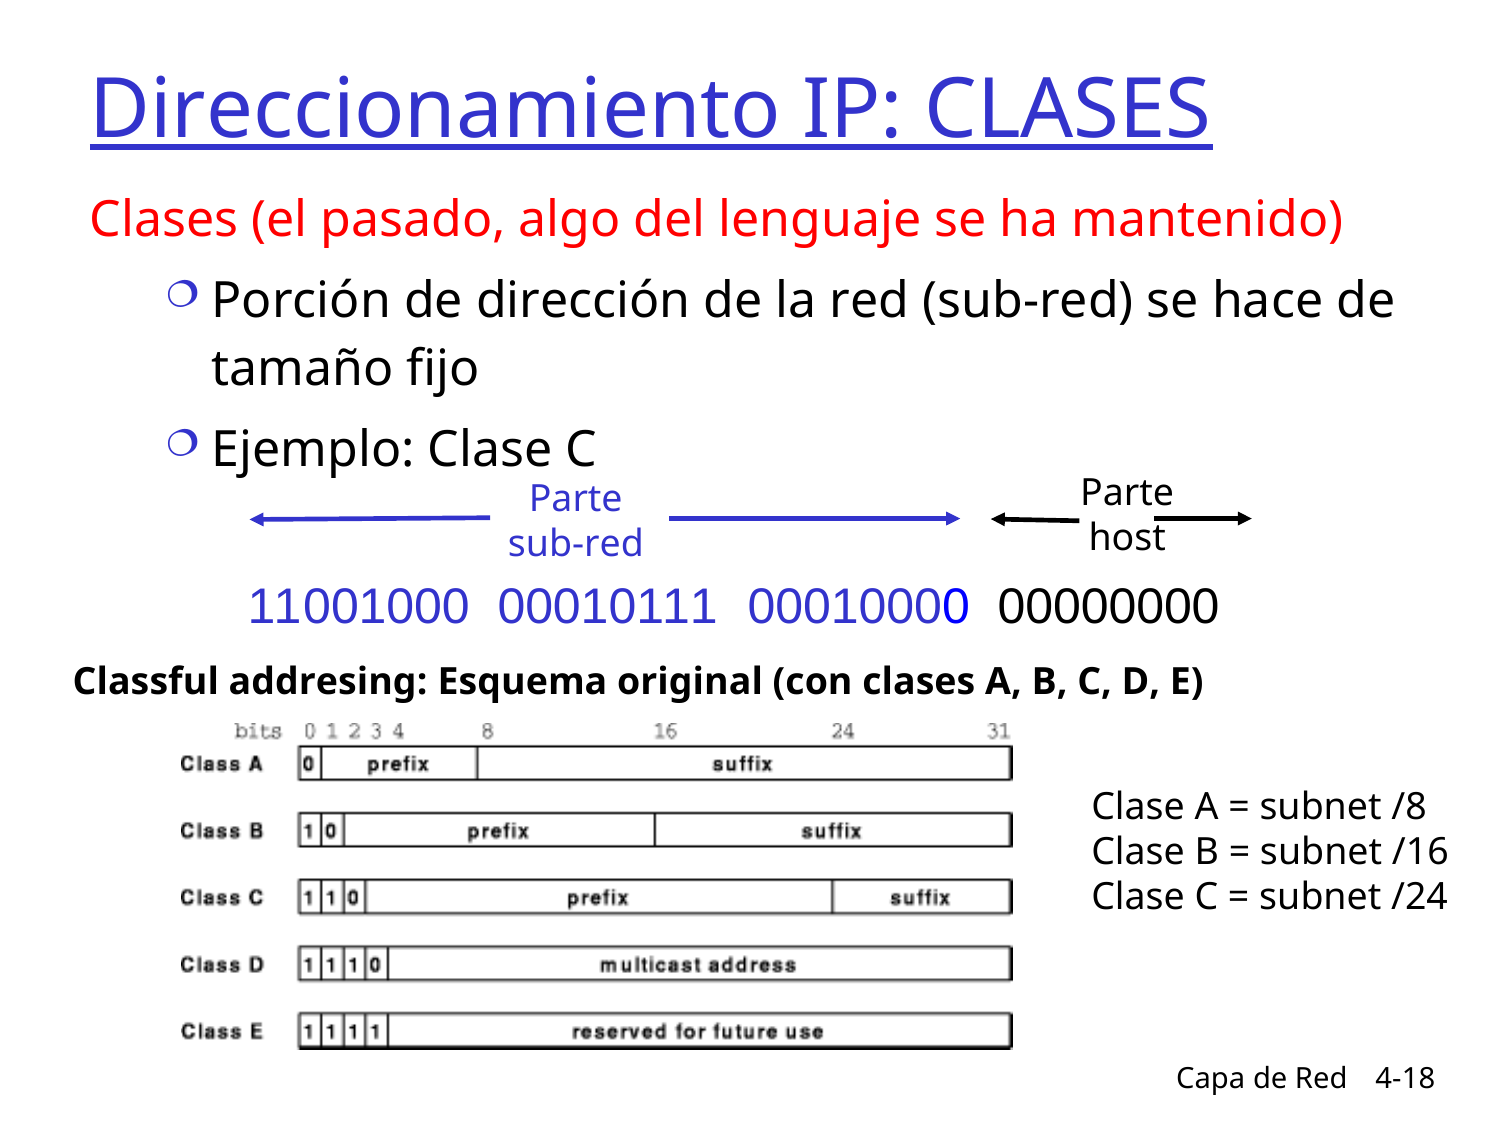

# Direccionamiento IP: CLASES
Clases (el pasado, algo del lenguaje se ha mantenido)
Porción de dirección de la red (sub-red) se hace de tamaño fijo
Ejemplo: Clase C
Parte
host
Parte
sub-red
11001000 00010111 00010000 00000000
Classful addresing: Esquema original (con clases A, B, C, D, E)
Clase A = subnet /8
Clase B = subnet /16
Clase C = subnet /24
18